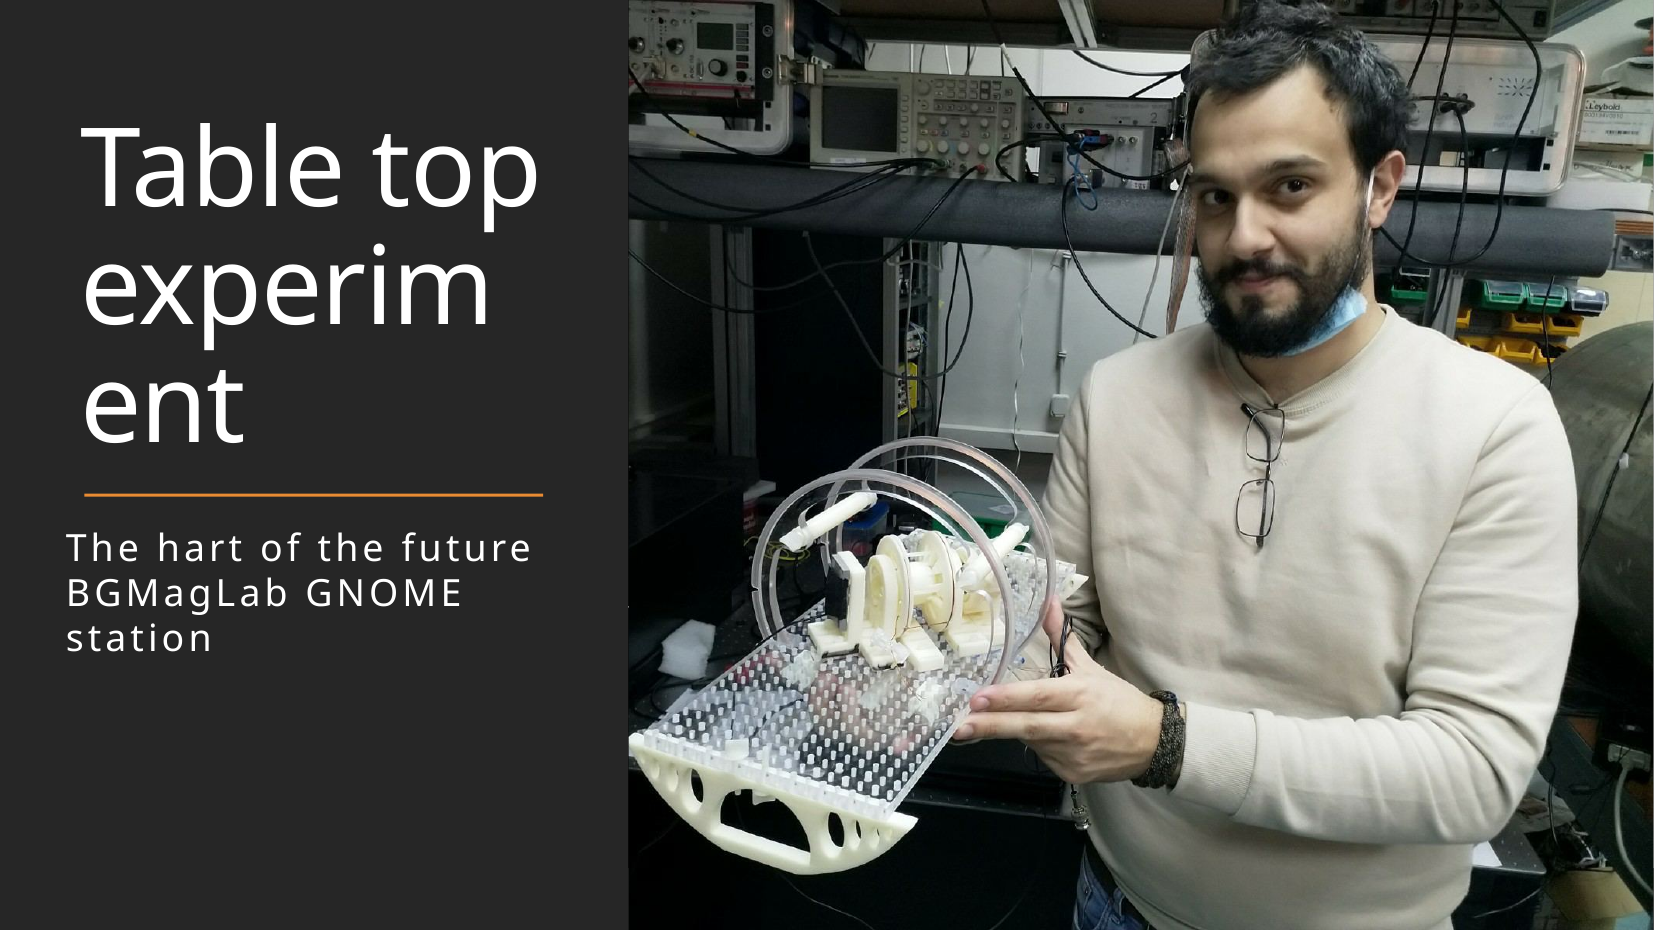

# Table top experiment
The hart of the future BGMagLab GNOME station
CA21106 Kick-off meeting February 2023
22